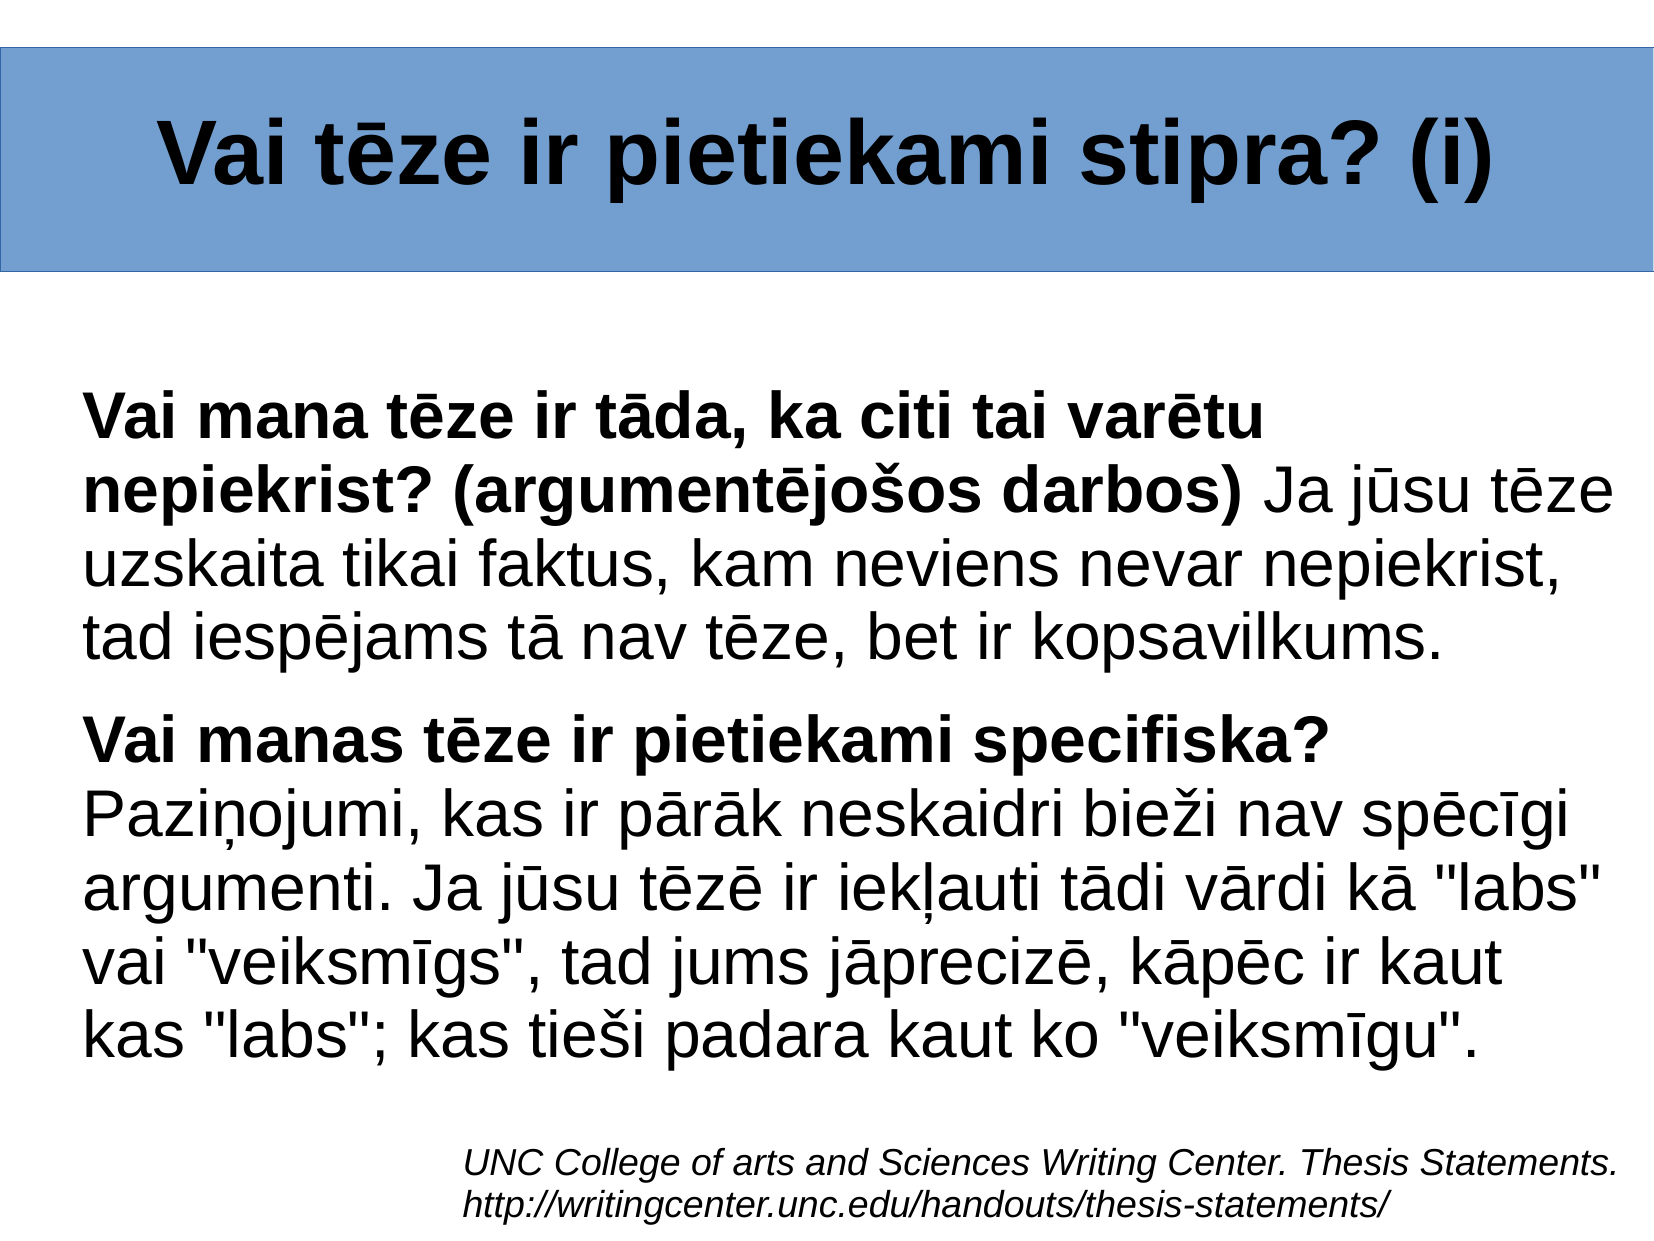

# Vai tēze ir pietiekami stipra? (i)
Vai mana tēze ir tāda, ka citi tai varētu nepiekrist? (argumentējošos darbos) Ja jūsu tēze uzskaita tikai faktus, kam neviens nevar nepiekrist, tad iespējams tā nav tēze, bet ir kopsavilkums.
Vai manas tēze ir pietiekami specifiska? Paziņojumi, kas ir pārāk neskaidri bieži nav spēcīgi argumenti. Ja jūsu tēzē ir iekļauti tādi vārdi kā "labs" vai "veiksmīgs", tad jums jāprecizē, kāpēc ir kaut kas "labs"; kas tieši padara kaut ko "veiksmīgu".
UNC College of arts and Sciences Writing Center. Thesis Statements.
http://writingcenter.unc.edu/handouts/thesis-statements/